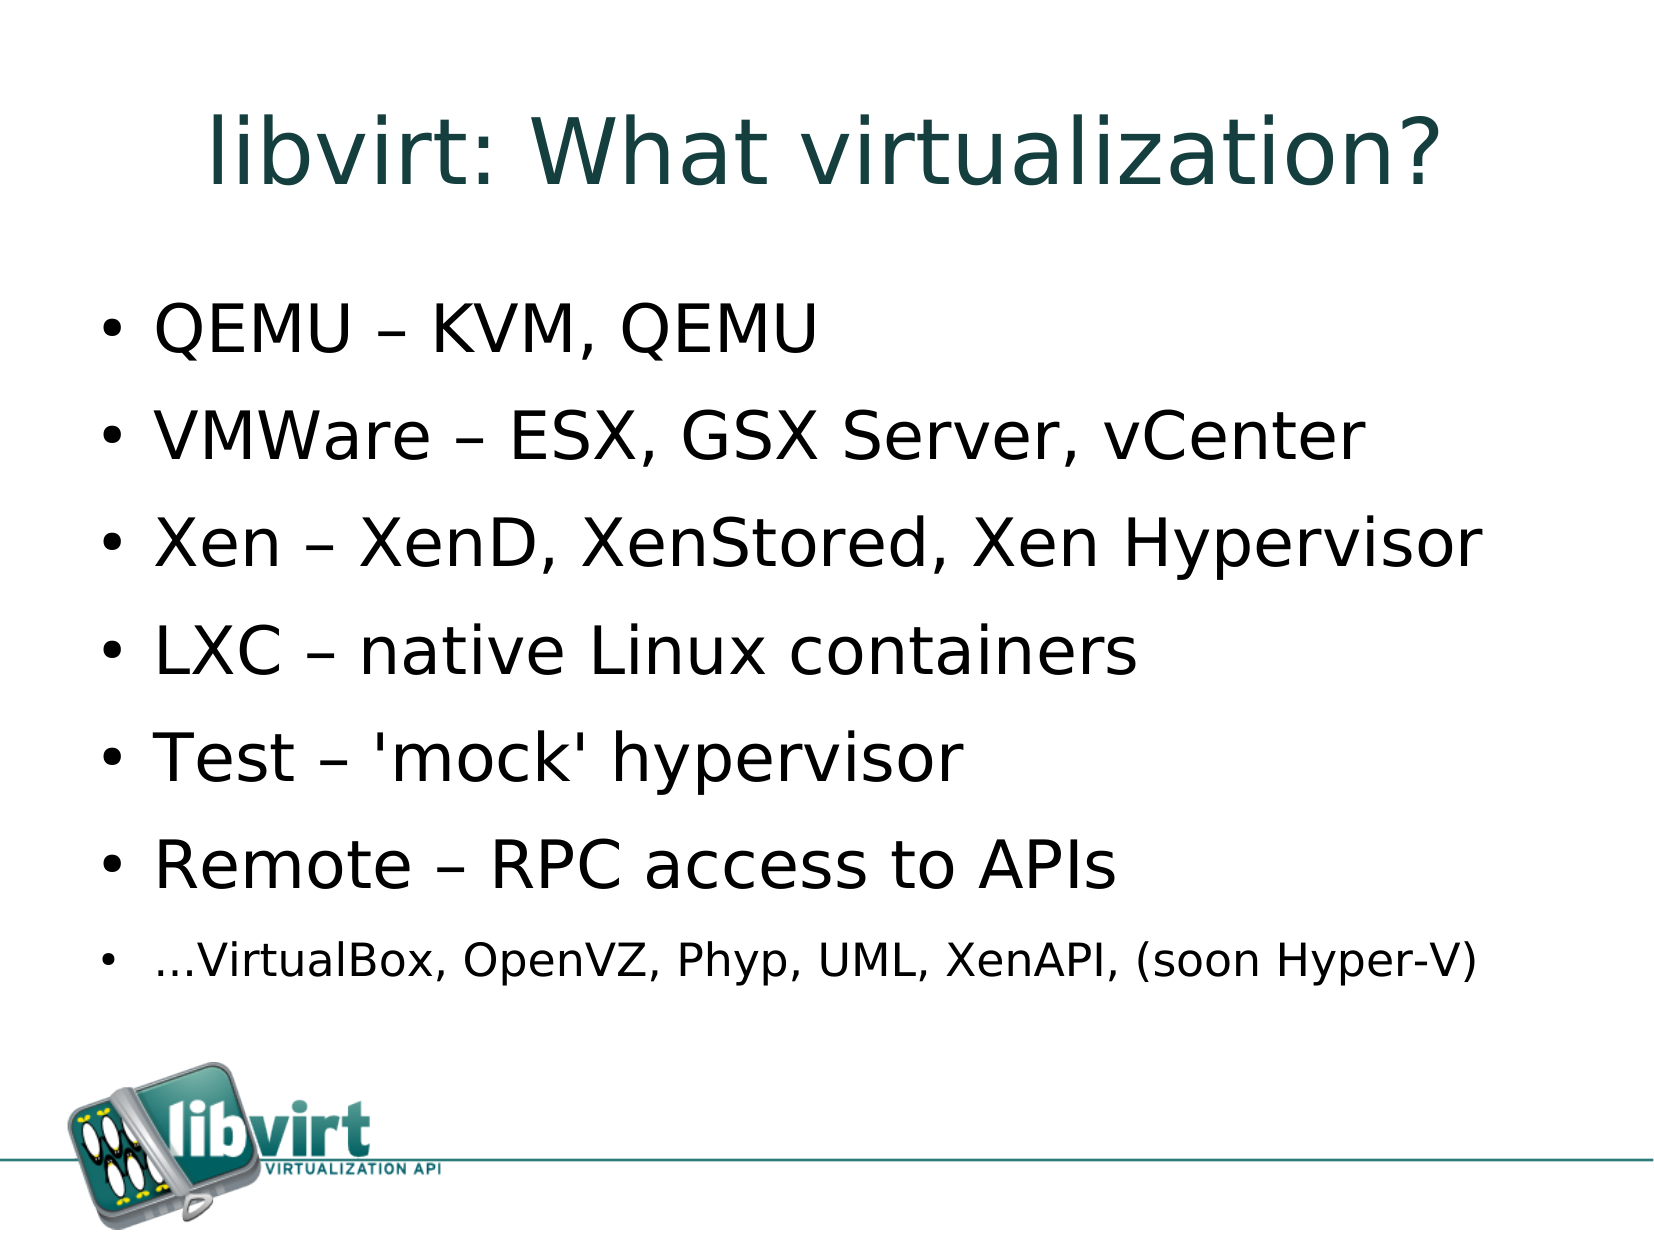

# libvirt: What virtualization?
QEMU – KVM, QEMU
VMWare – ESX, GSX Server, vCenter
Xen – XenD, XenStored, Xen Hypervisor
LXC – native Linux containers
Test – 'mock' hypervisor
Remote – RPC access to APIs
...VirtualBox, OpenVZ, Phyp, UML, XenAPI, (soon Hyper-V)